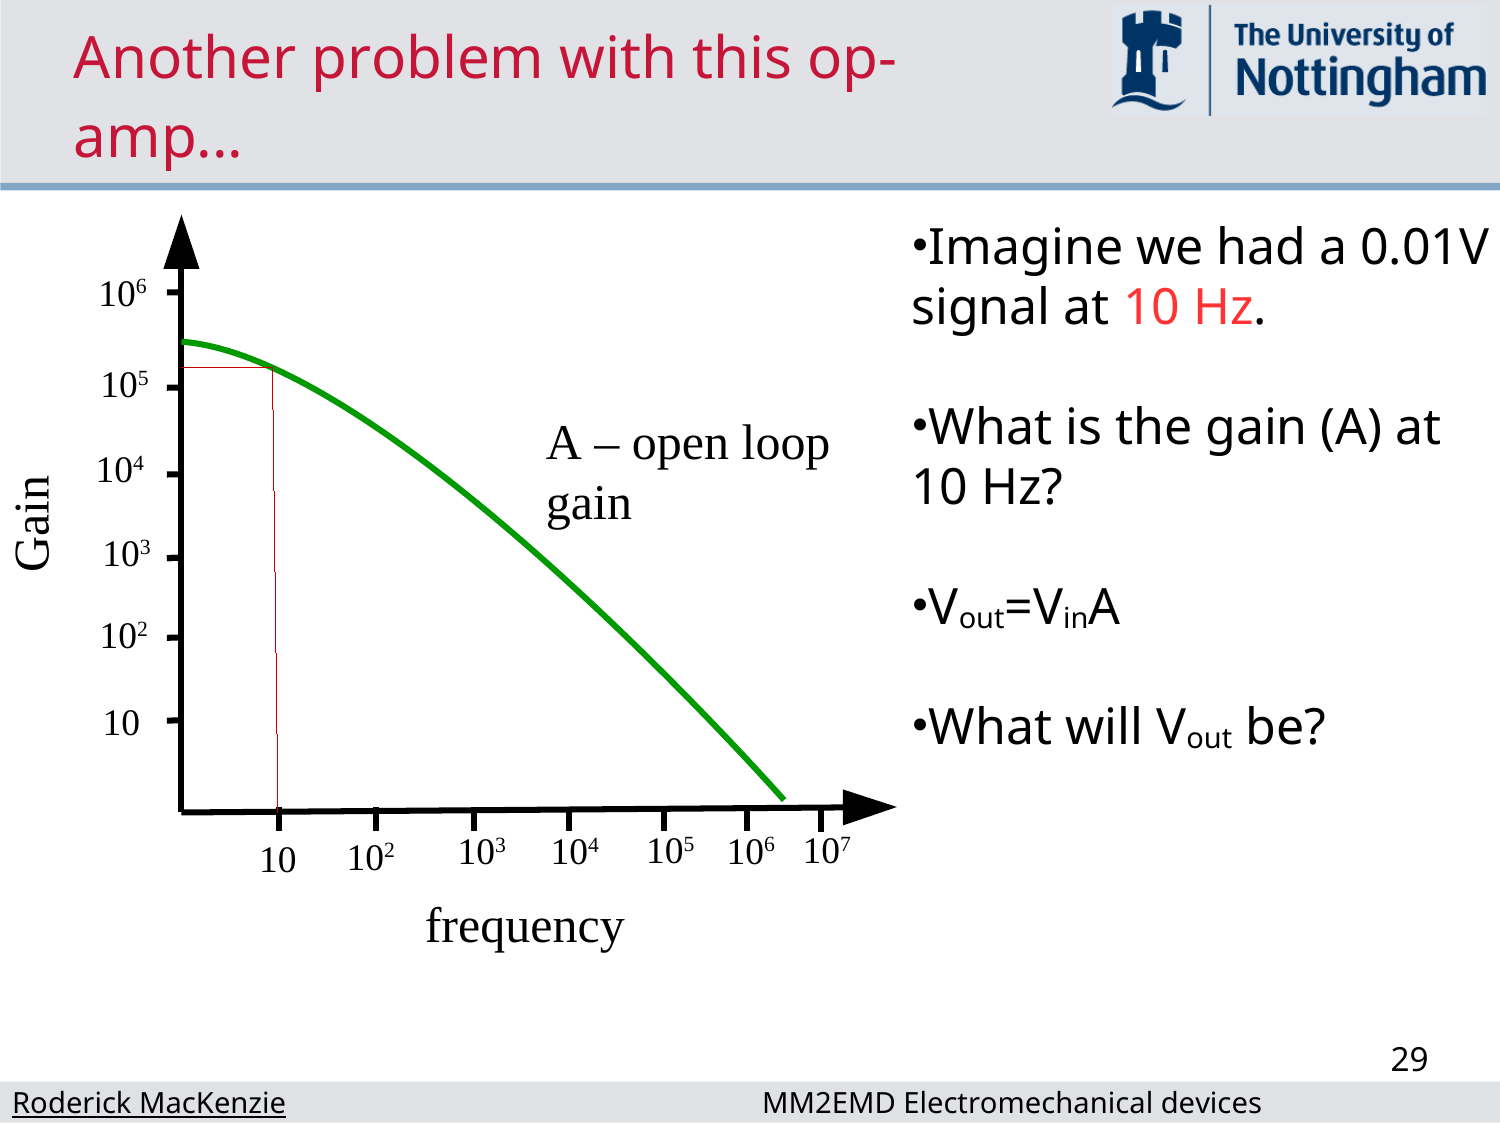

# Another problem with this op-amp...
Imagine we had a 0.01V signal at 10 Hz.
What is the gain (A) at 10 Hz?
Vout=VinA
What will Vout be?
106
105
A – open loop gain
104
Gain
103
102
10
107
105
106
103
104
102
10
frequency